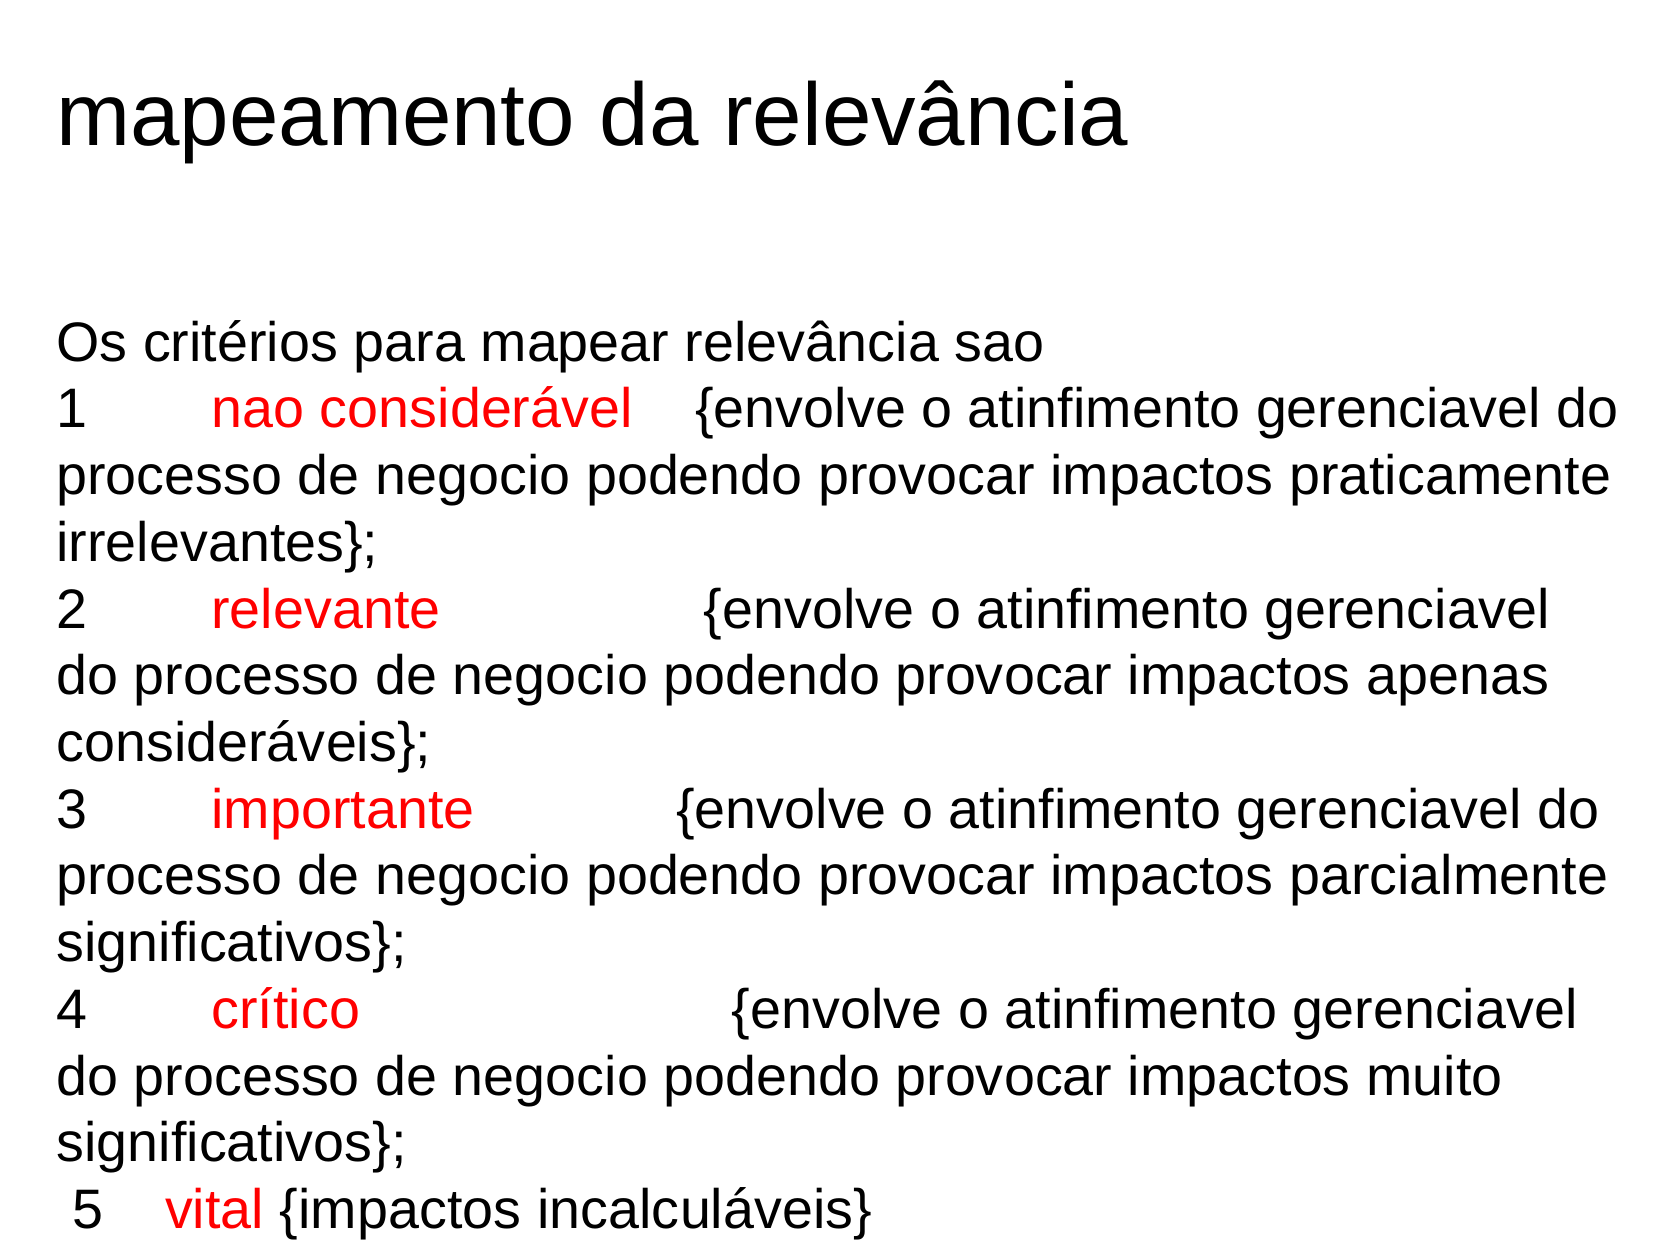

# mapeamento da relevância
Os critérios para mapear relevância sao
1        nao considerável    {envolve o atinfimento gerenciavel do processo de negocio podendo provocar impactos praticamente irrelevantes};
2        relevante                 {envolve o atinfimento gerenciavel do processo de negocio podendo provocar impactos apenas consideráveis};
3        importante             {envolve o atinfimento gerenciavel do processo de negocio podendo provocar impactos parcialmente significativos};
4        crítico                        {envolve o atinfimento gerenciavel do processo de negocio podendo provocar impactos muito significativos};
 5    vital {impactos incalculáveis}